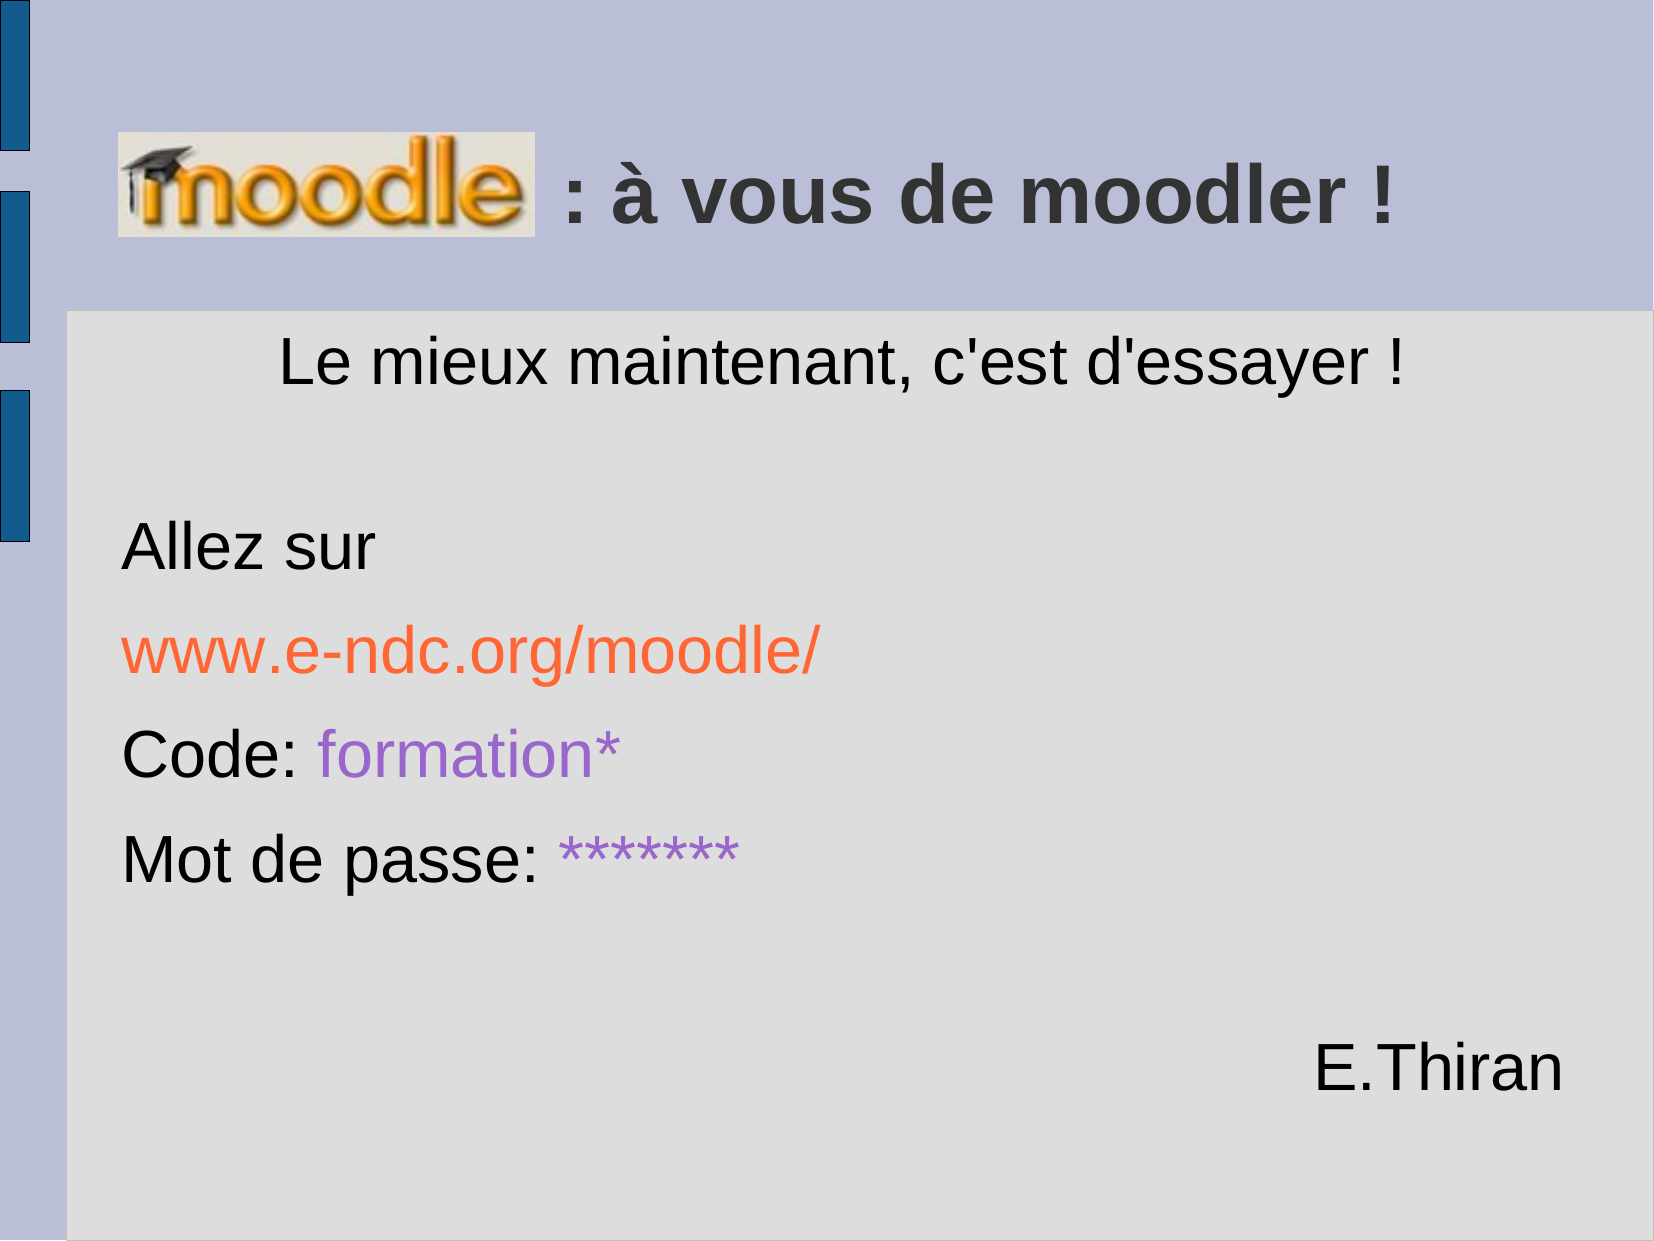

# : à vous de moodler !
Le mieux maintenant, c'est d'essayer !
Allez sur
www.e-ndc.org/moodle/
Code: formation*
Mot de passe: *******
E.Thiran